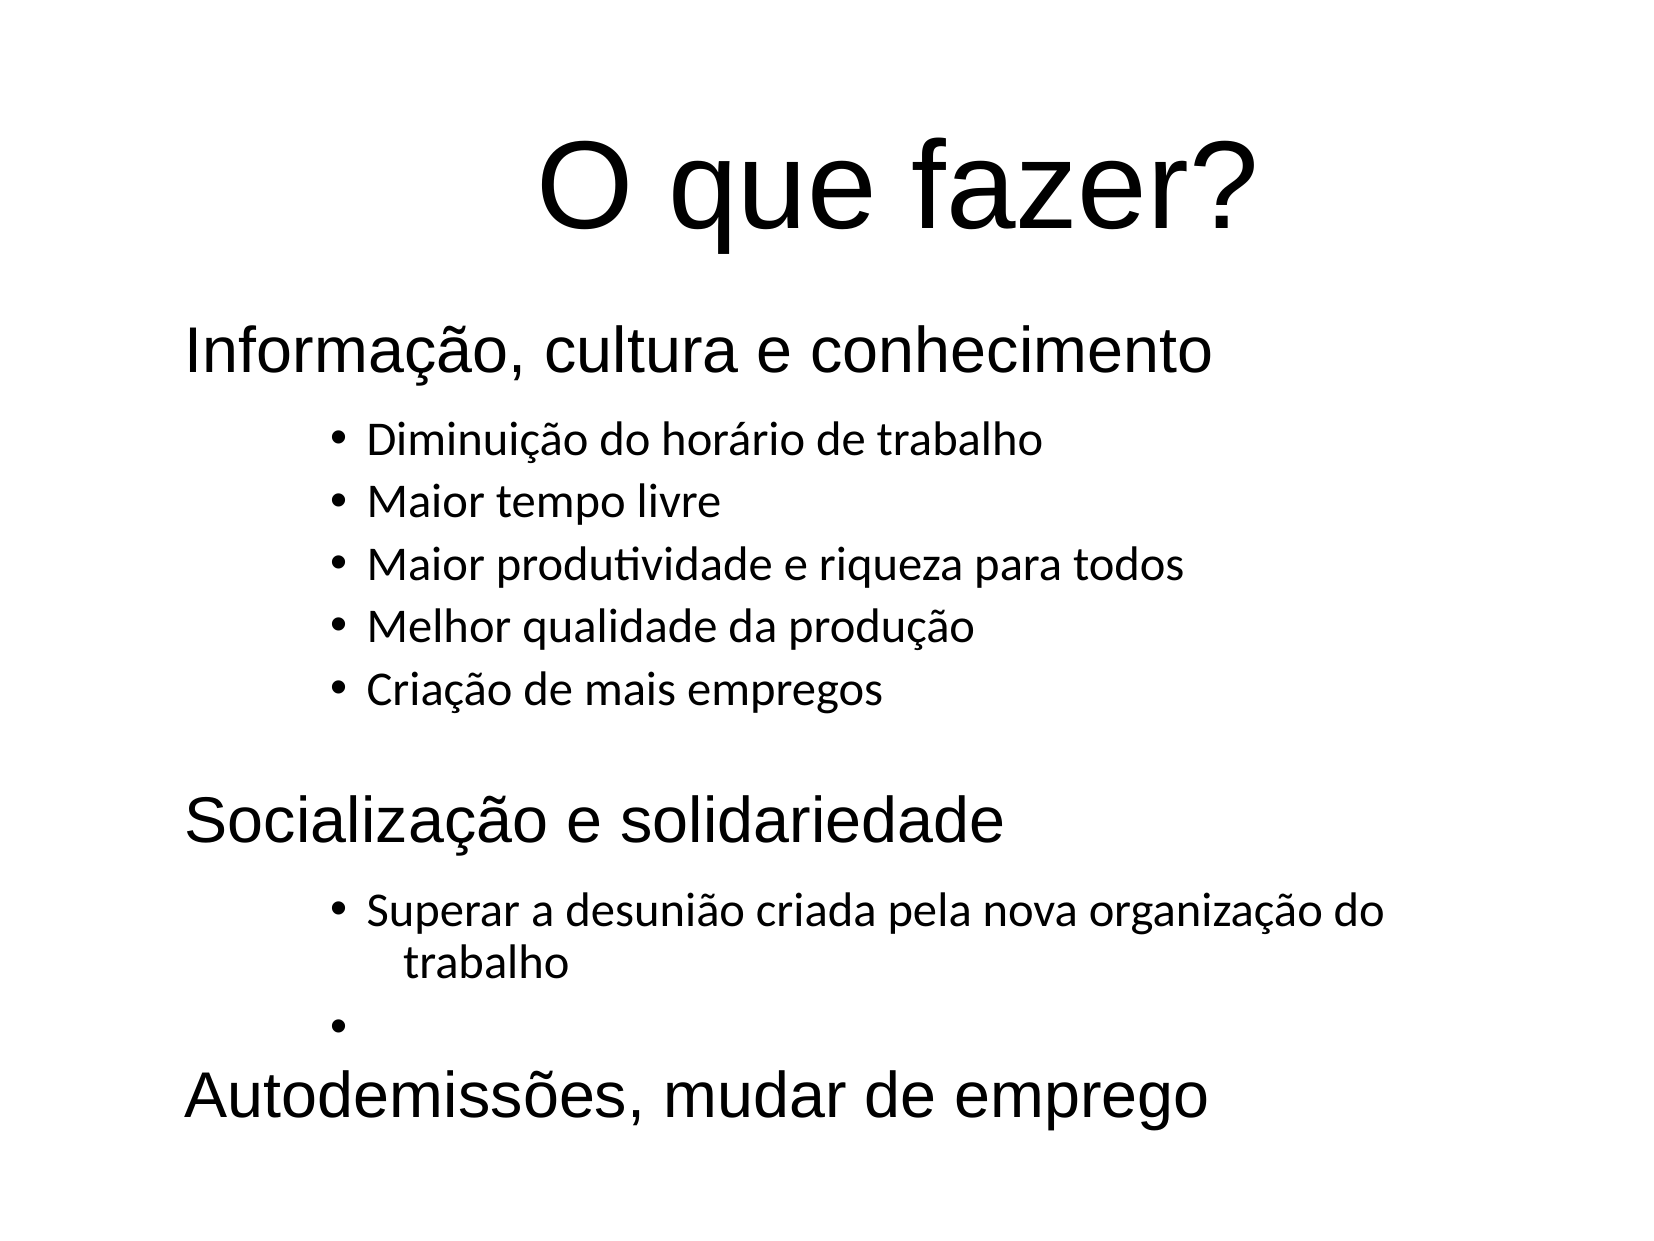

# O que fazer?
Informação, cultura e conhecimento
Diminuição do horário de trabalho
Maior tempo livre
Maior produtividade e riqueza para todos
Melhor qualidade da produção
Criação de mais empregos
Socialização e solidariedade
Superar a desunião criada pela nova organização do trabalho
Autodemissões, mudar de emprego